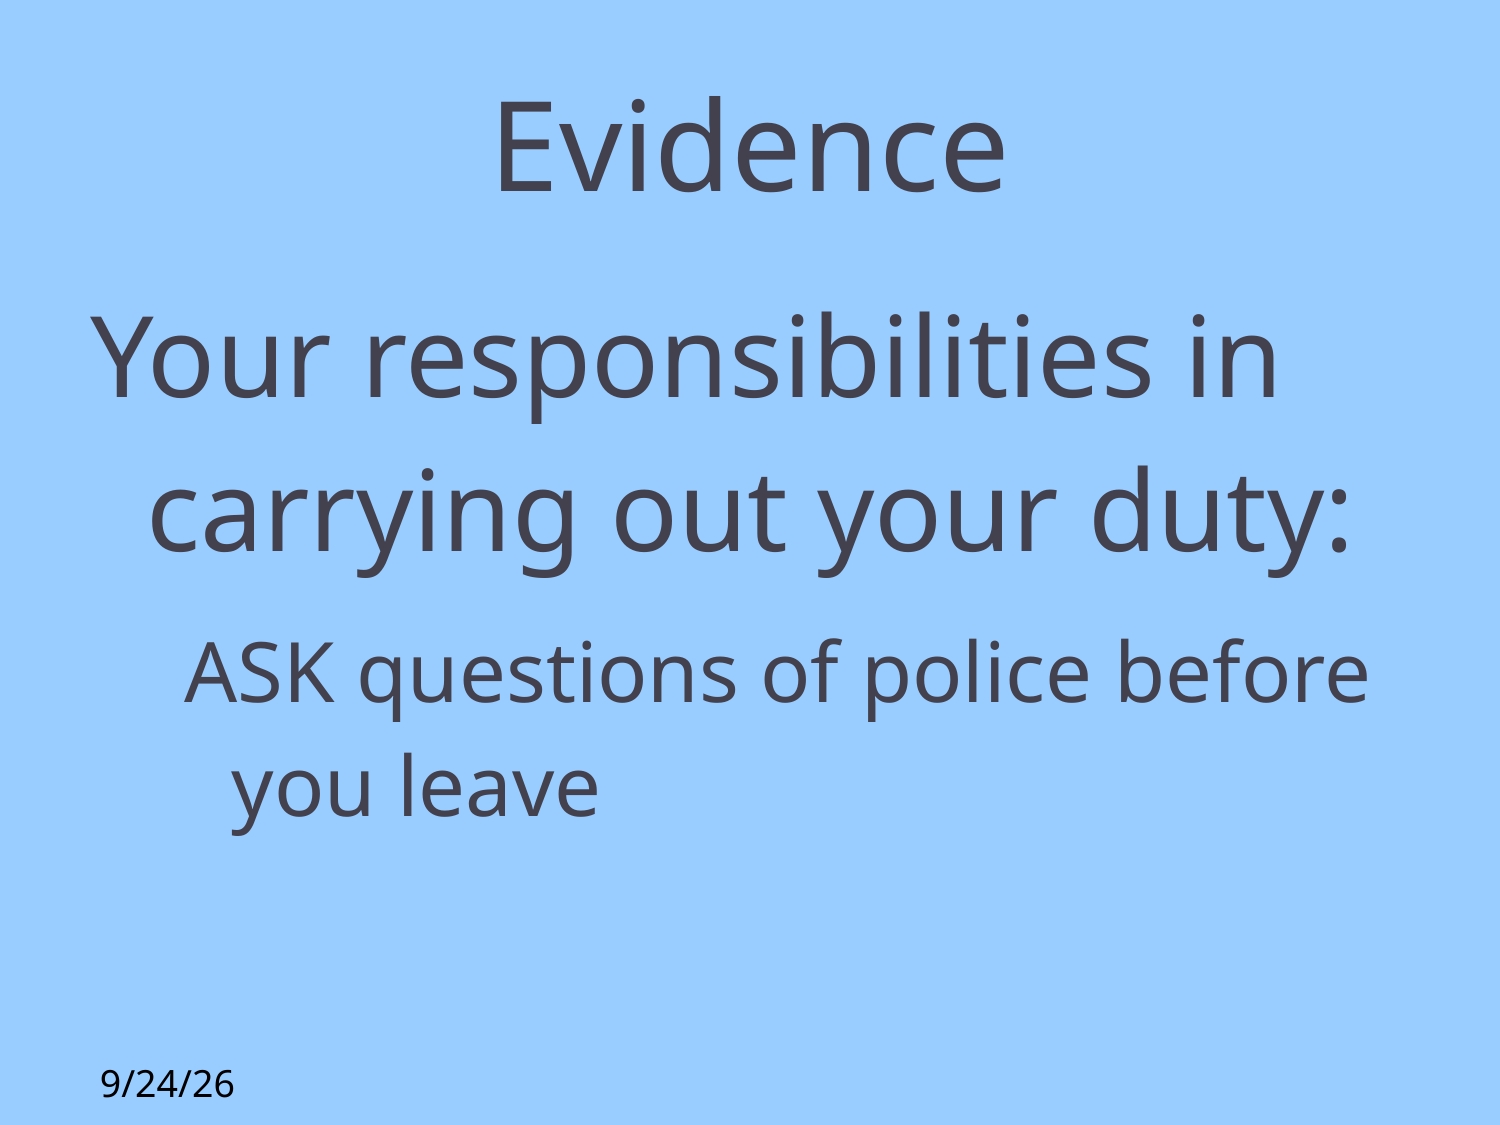

# Evidence
Your responsibilities in carrying out your duty:
ASK questions of police before you leave